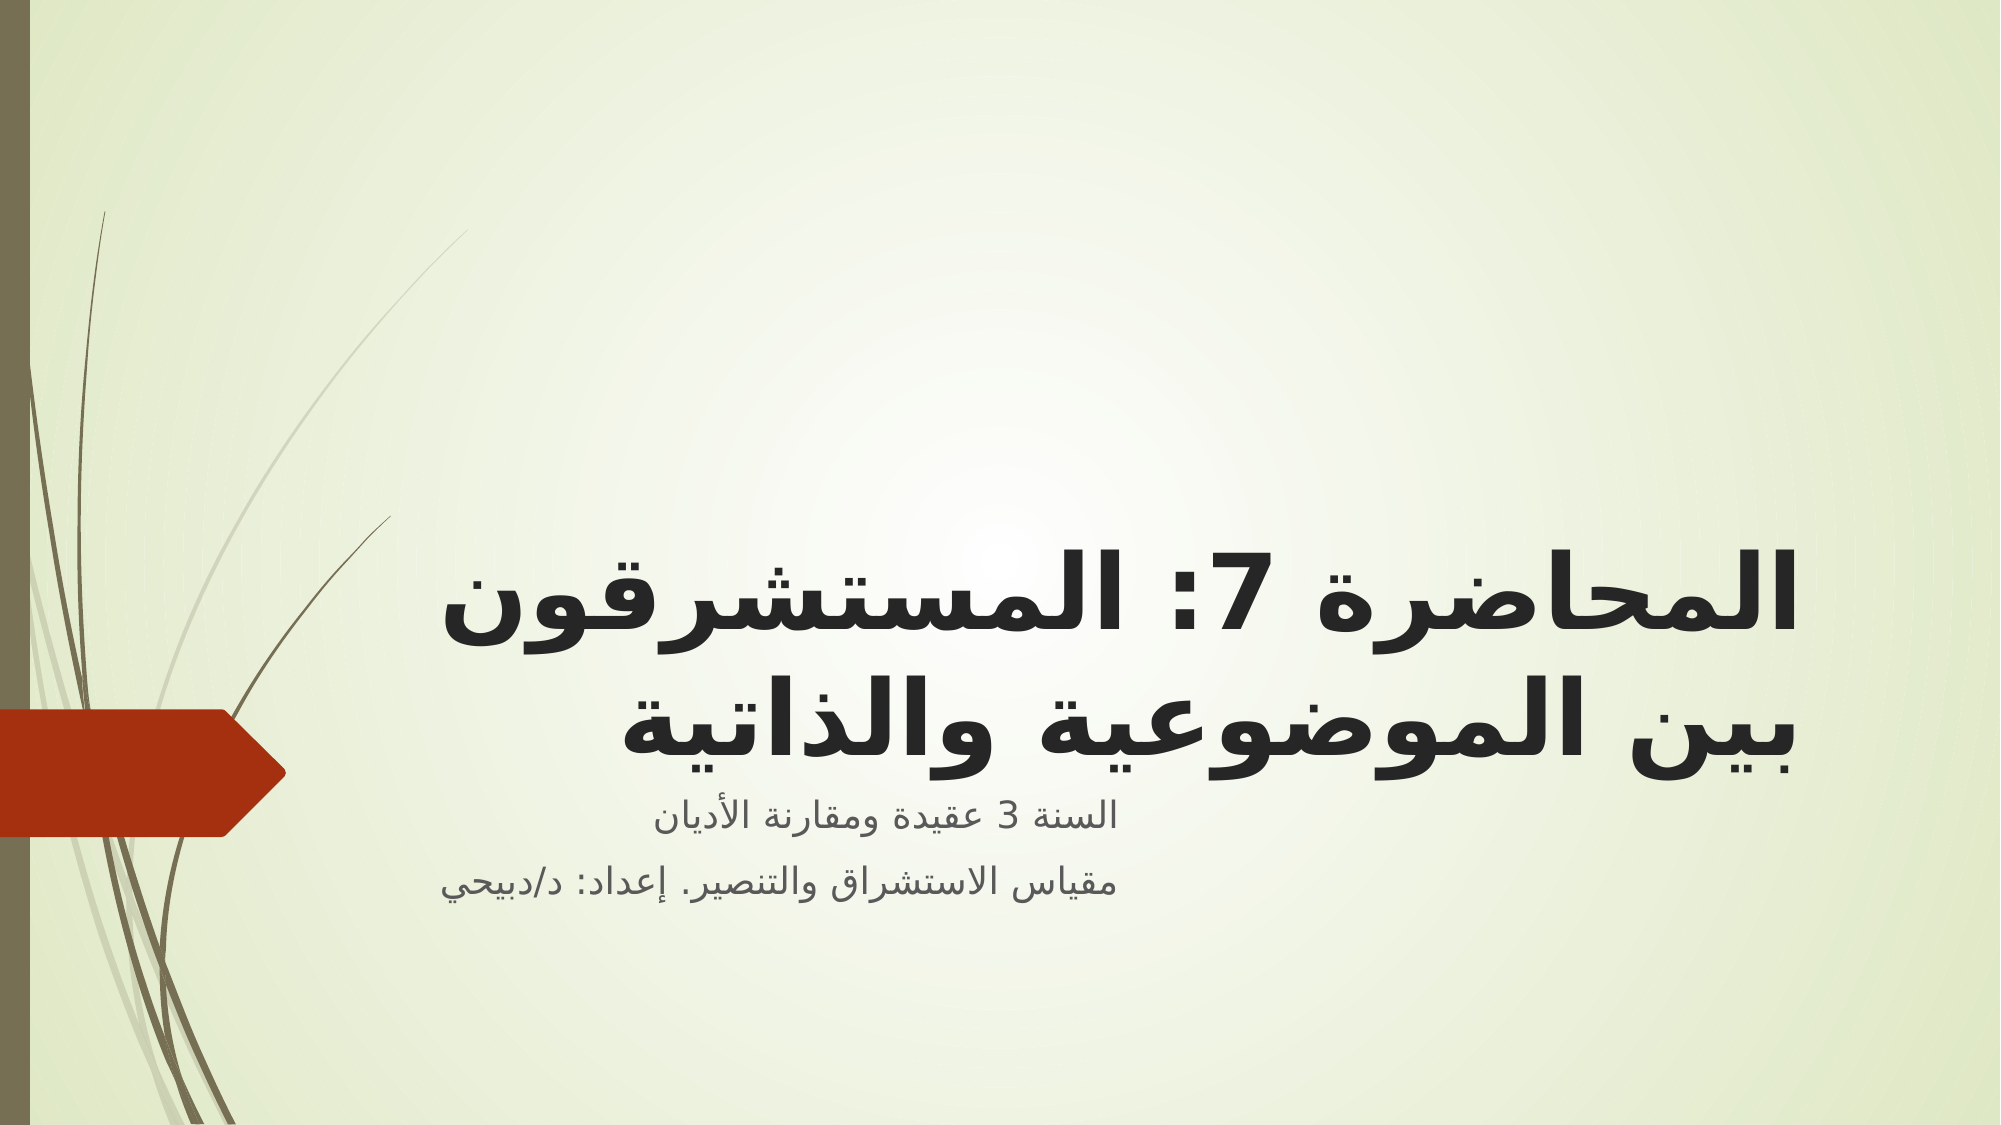

# المحاضرة 7: المستشرقون بين الموضوعية والذاتية
السنة 3 عقيدة ومقارنة الأديان
مقياس الاستشراق والتنصير. إعداد: د/دبيحي